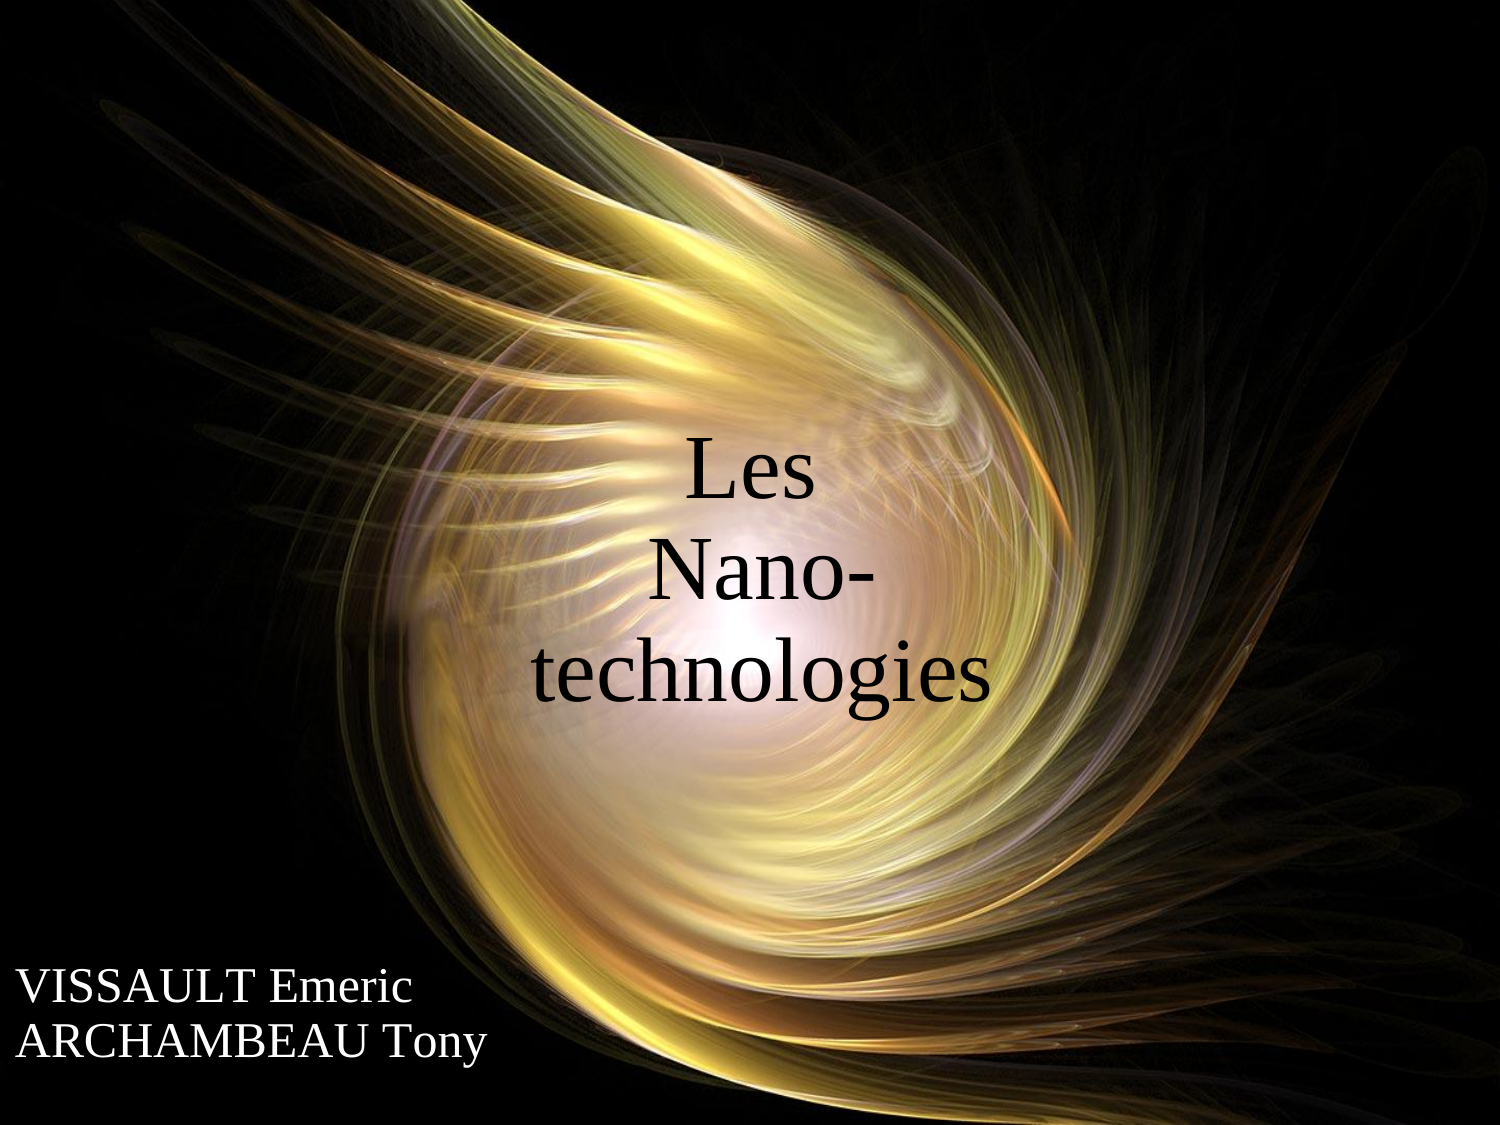

# Les Nano- technologies
VISSAULT Emeric
ARCHAMBEAU Tony